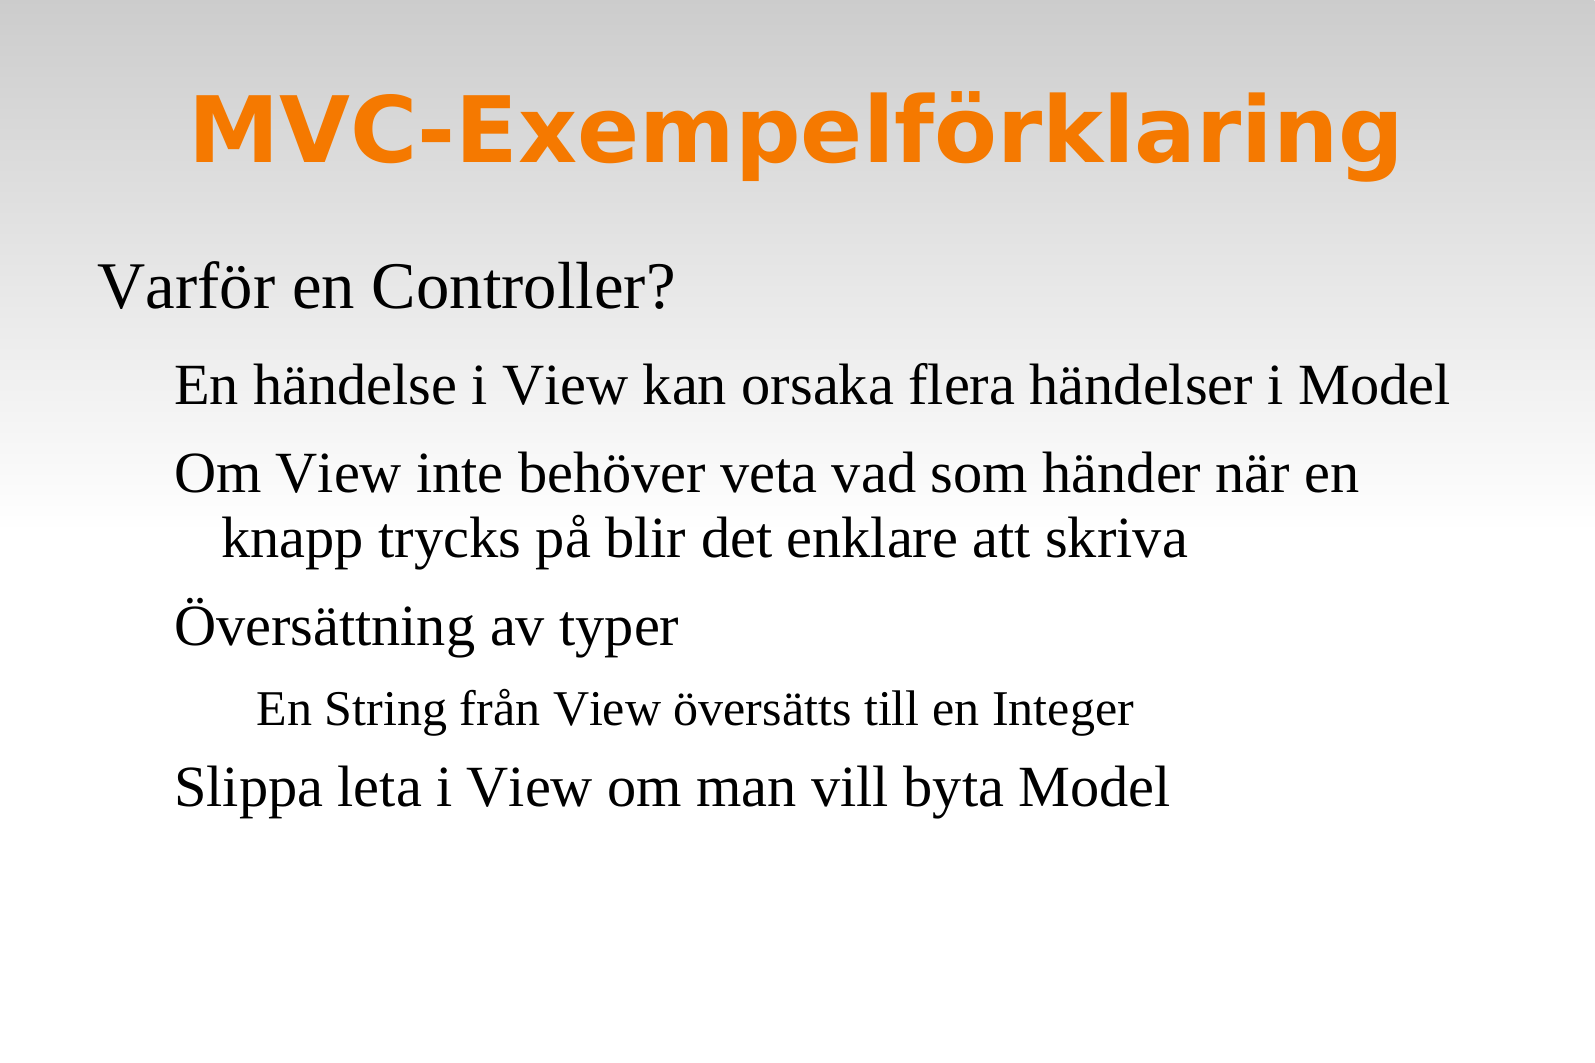

# MVC-Exempelförklaring
Varför en Controller?
En händelse i View kan orsaka flera händelser i Model
Om View inte behöver veta vad som händer när en knapp trycks på blir det enklare att skriva
Översättning av typer
En String från View översätts till en Integer
Slippa leta i View om man vill byta Model